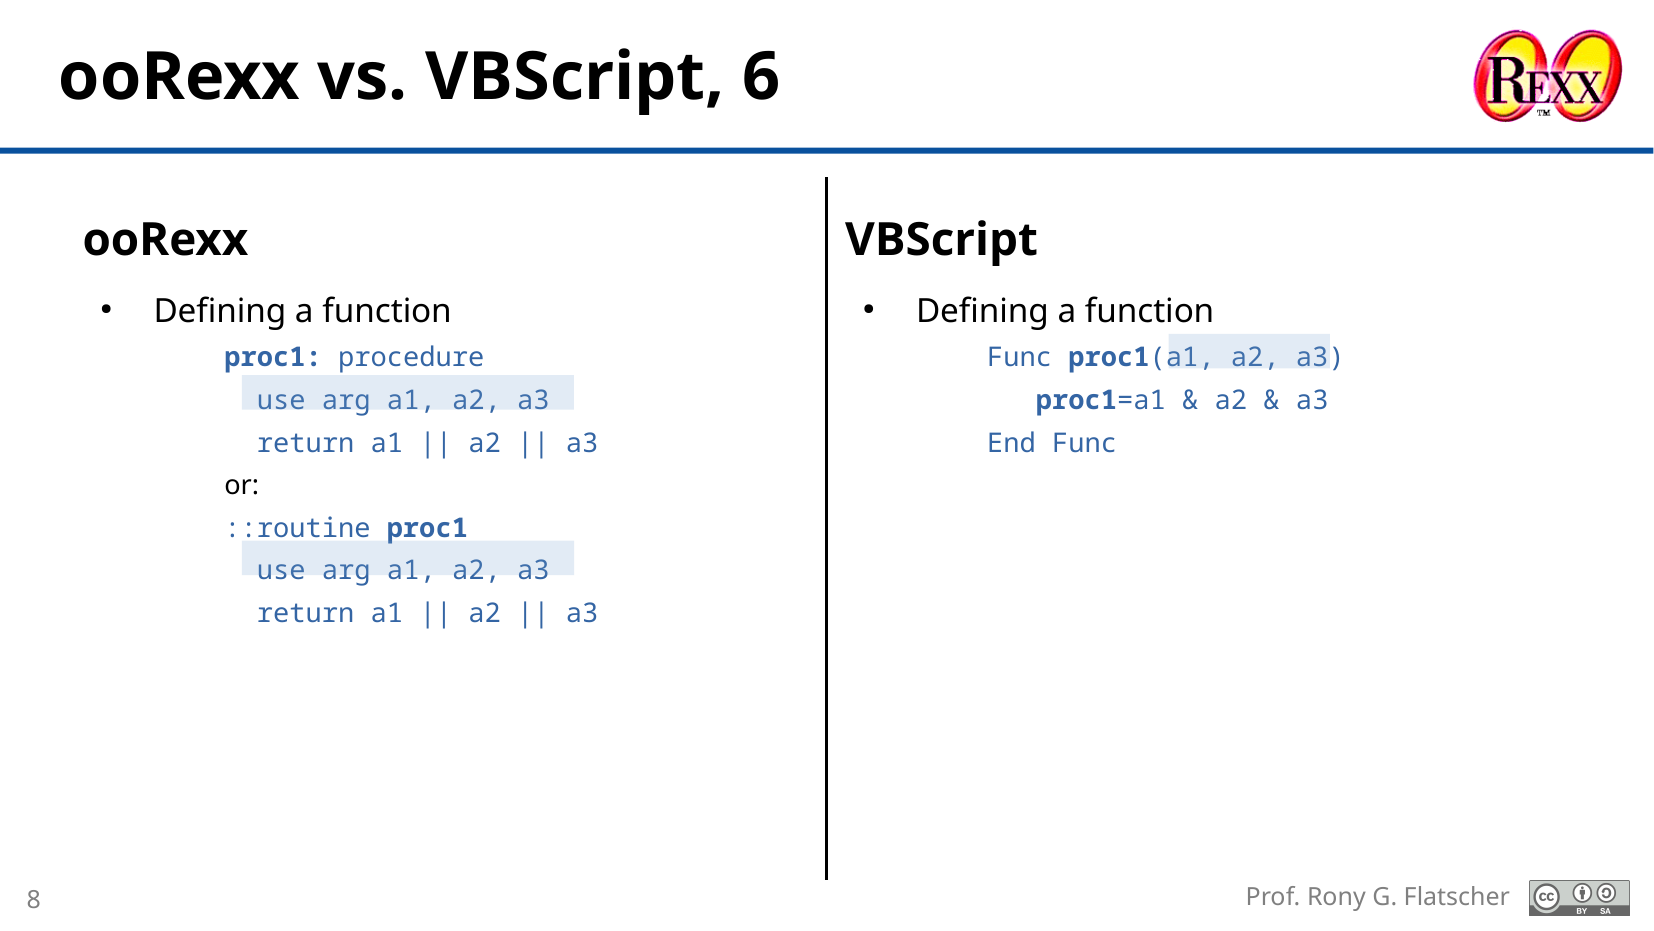

# ooRexx vs. VBScript, 6
ooRexx
Defining a function
proc1: procedure
 use arg a1, a2, a3
 return a1 || a2 || a3
or:
::routine proc1
 use arg a1, a2, a3
 return a1 || a2 || a3
VBScript
Defining a function
Func proc1(a1, a2, a3)
 proc1=a1 & a2 & a3
End Func